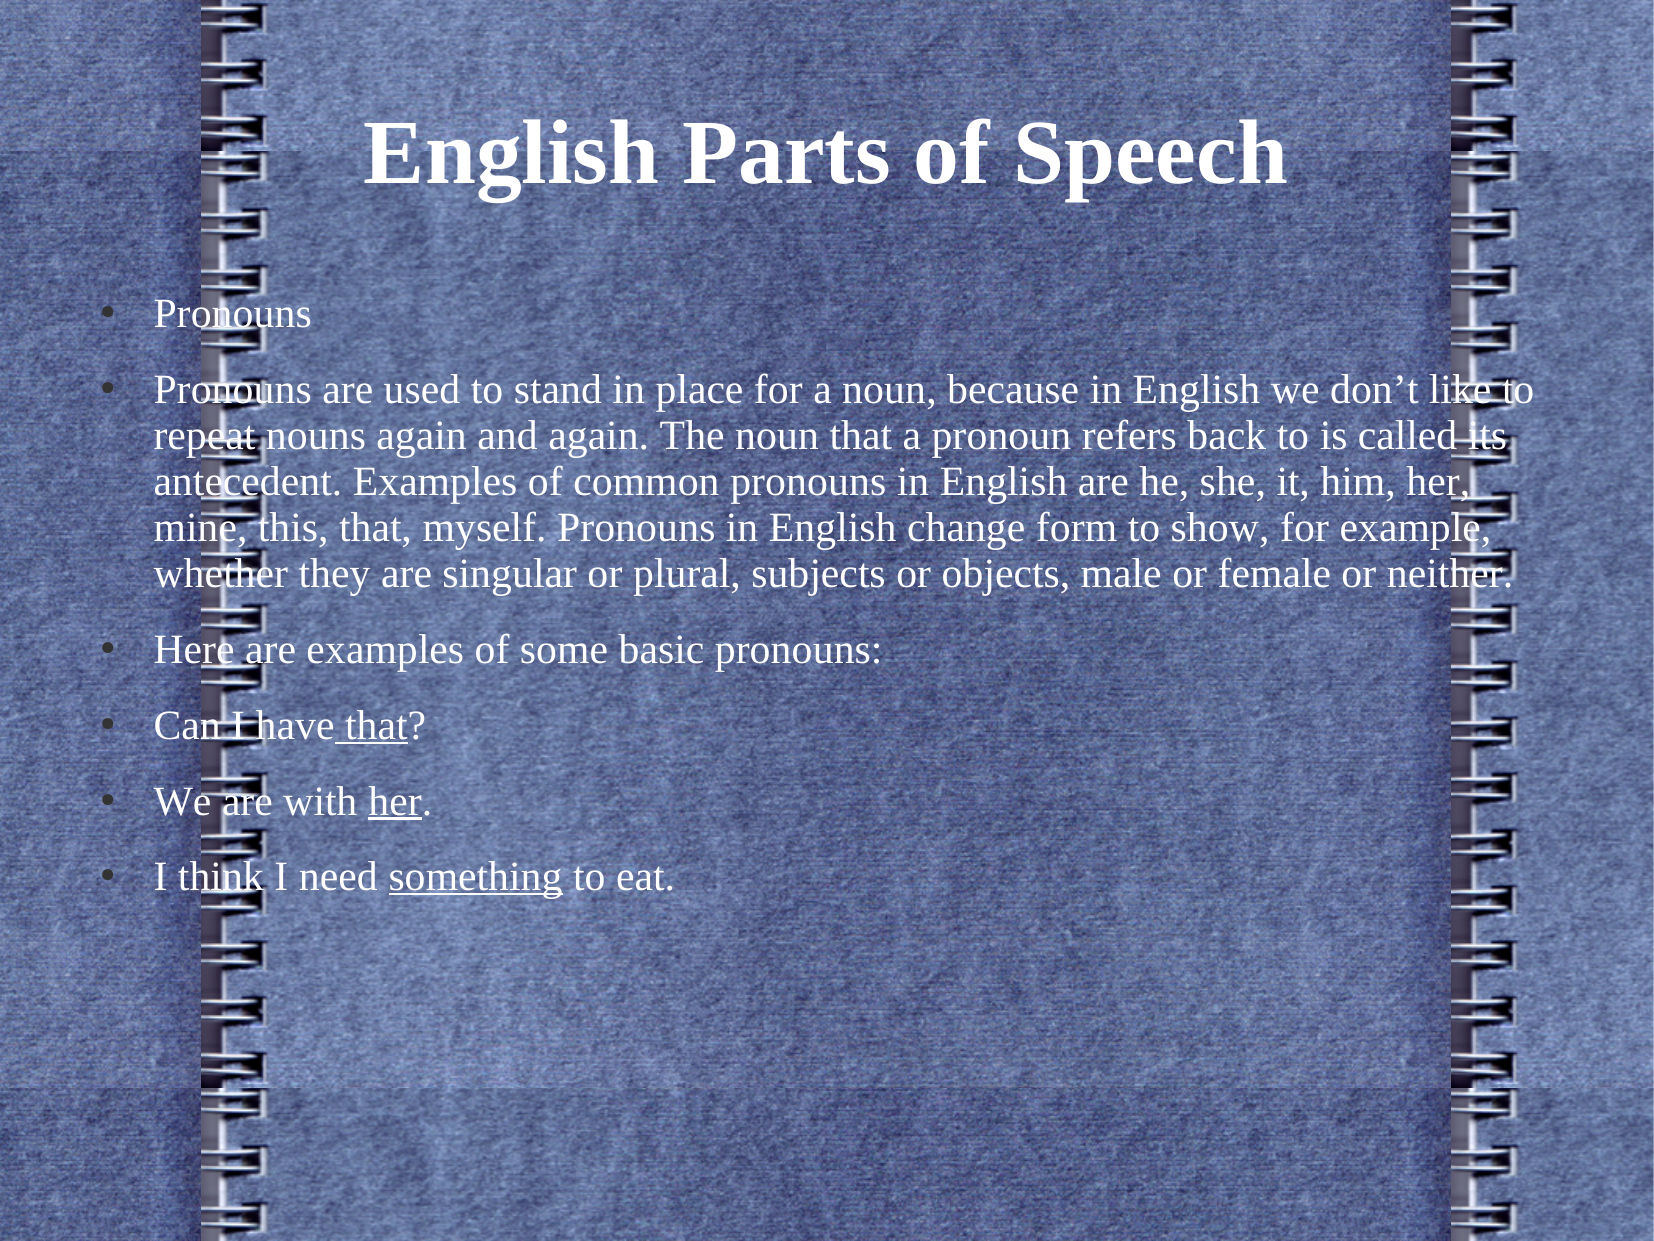

# English Parts of Speech
Pronouns
Pronouns are used to stand in place for a noun, because in English we don’t like to repeat nouns again and again. The noun that a pronoun refers back to is called its antecedent. Examples of common pronouns in English are he, she, it, him, her, mine, this, that, myself. Pronouns in English change form to show, for example, whether they are singular or plural, subjects or objects, male or female or neither.
Here are examples of some basic pronouns:
Can I have that?
We are with her.
I think I need something to eat.